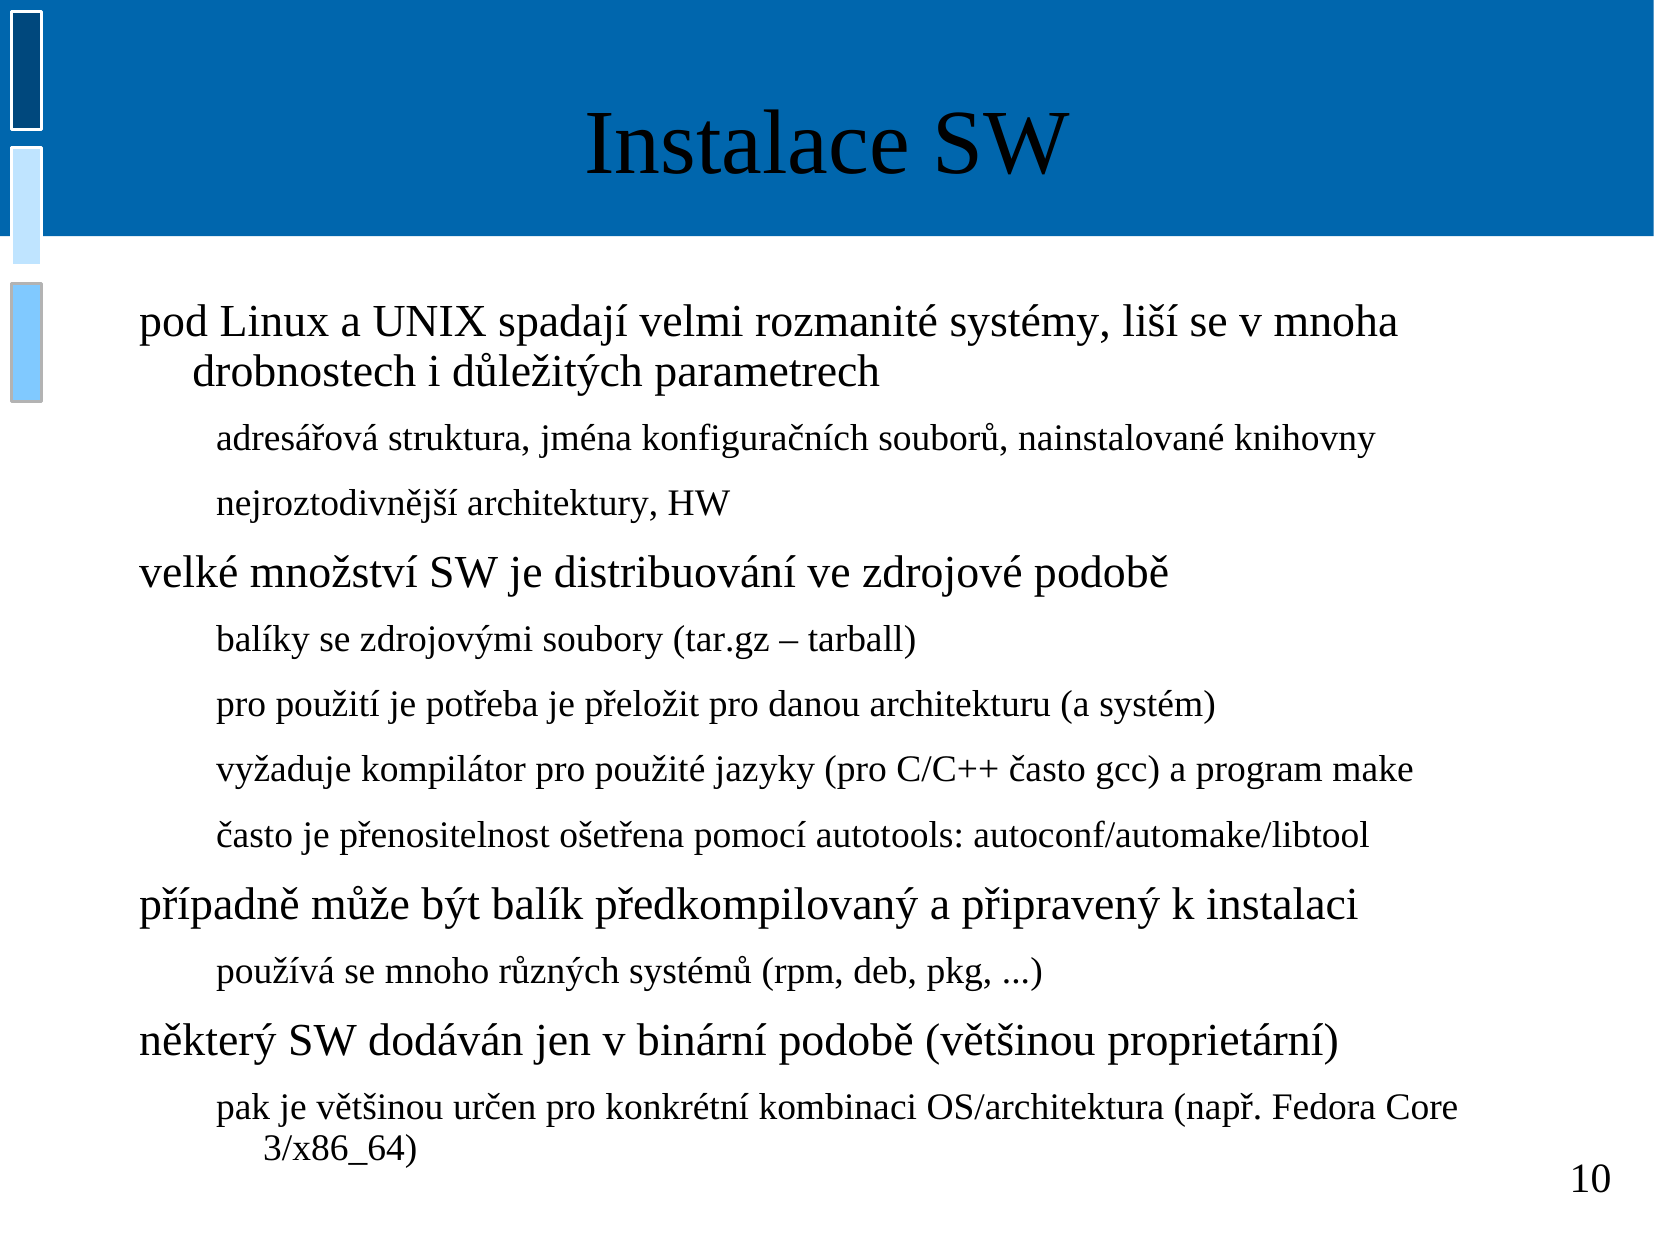

# Instalace SW
pod Linux a UNIX spadají velmi rozmanité systémy, liší se v mnoha drobnostech i důležitých parametrech
adresářová struktura, jména konfiguračních souborů, nainstalované knihovny
nejroztodivnější architektury, HW
velké množství SW je distribuování ve zdrojové podobě
balíky se zdrojovými soubory (tar.gz – tarball)
pro použití je potřeba je přeložit pro danou architekturu (a systém)
vyžaduje kompilátor pro použité jazyky (pro C/C++ často gcc) a program make
často je přenositelnost ošetřena pomocí autotools: autoconf/automake/libtool
případně může být balík předkompilovaný a připravený k instalaci
používá se mnoho různých systémů (rpm, deb, pkg, ...)
některý SW dodáván jen v binární podobě (většinou proprietární)
pak je většinou určen pro konkrétní kombinaci OS/architektura (např. Fedora Core 3/x86_64)